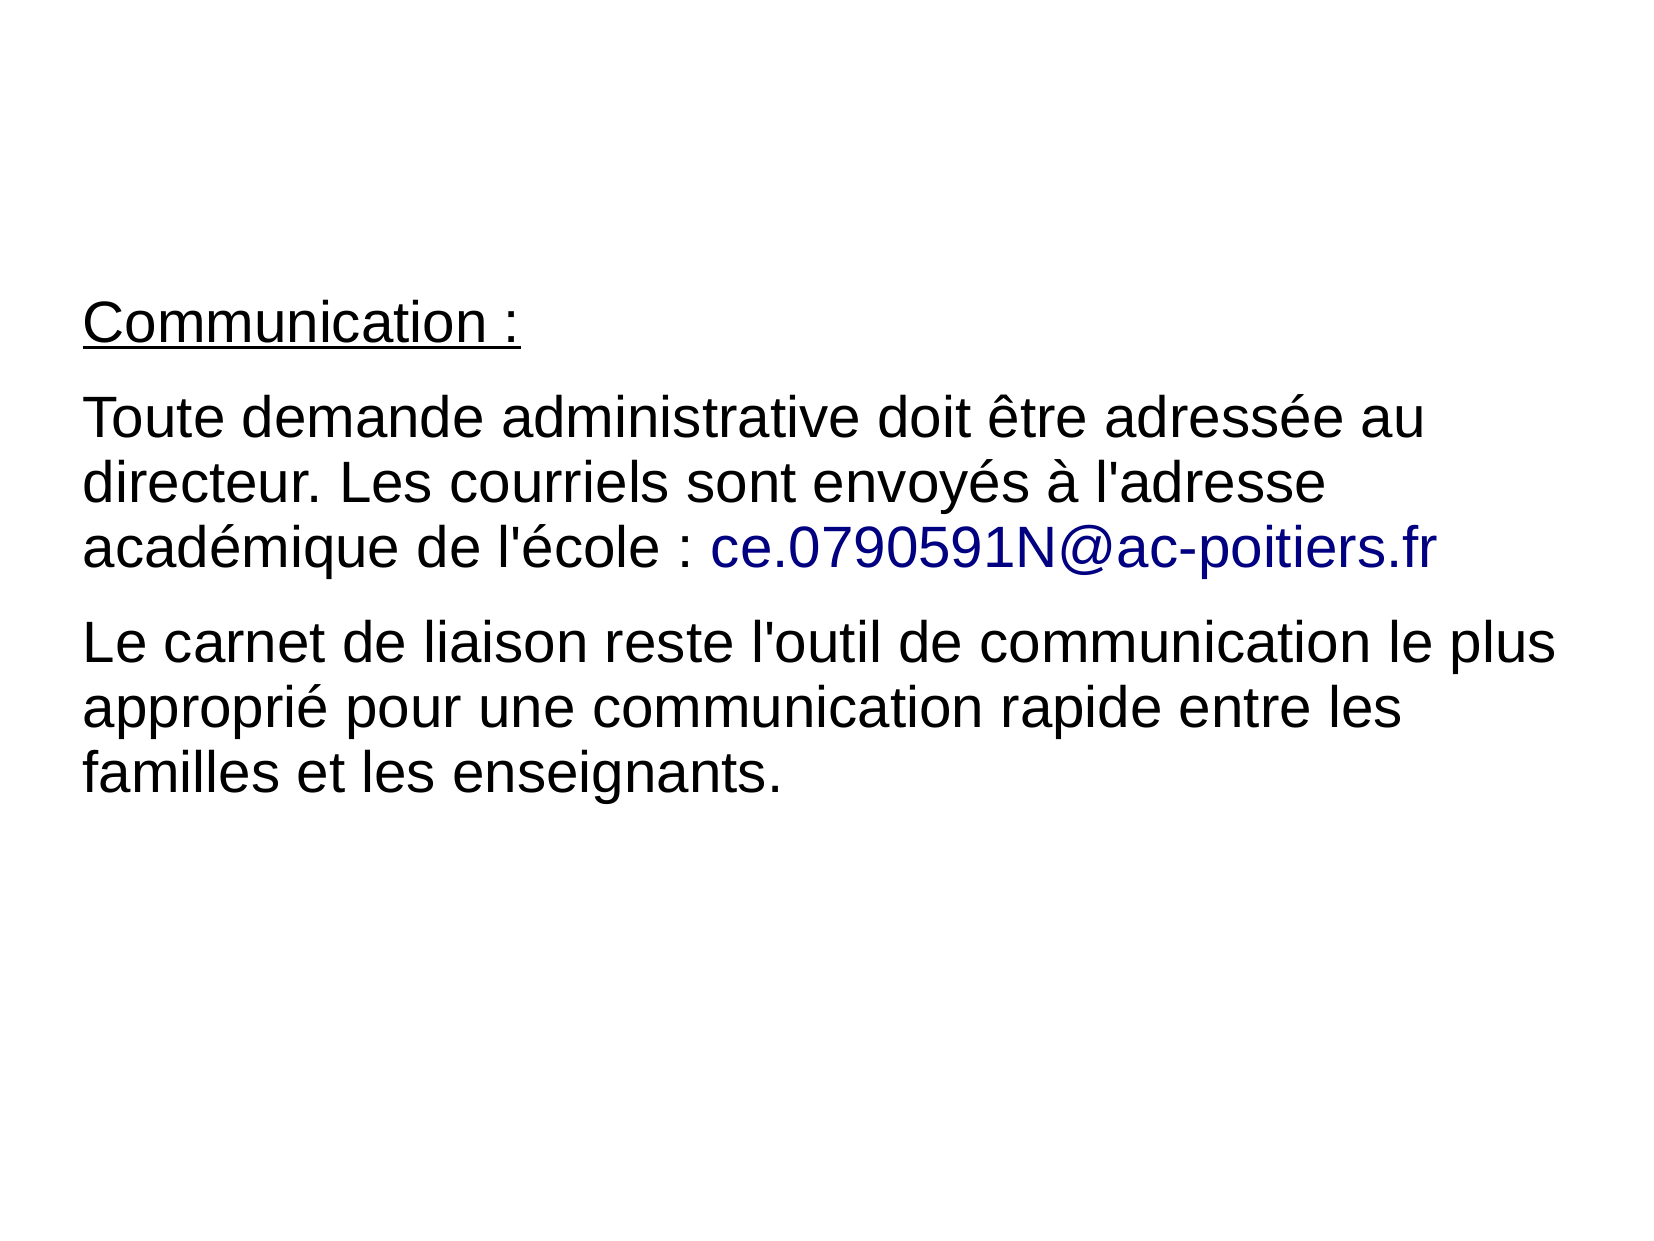

#
Communication :
Toute demande administrative doit être adressée au directeur. Les courriels sont envoyés à l'adresse académique de l'école : ce.0790591N@ac-poitiers.fr
Le carnet de liaison reste l'outil de communication le plus approprié pour une communication rapide entre les familles et les enseignants.